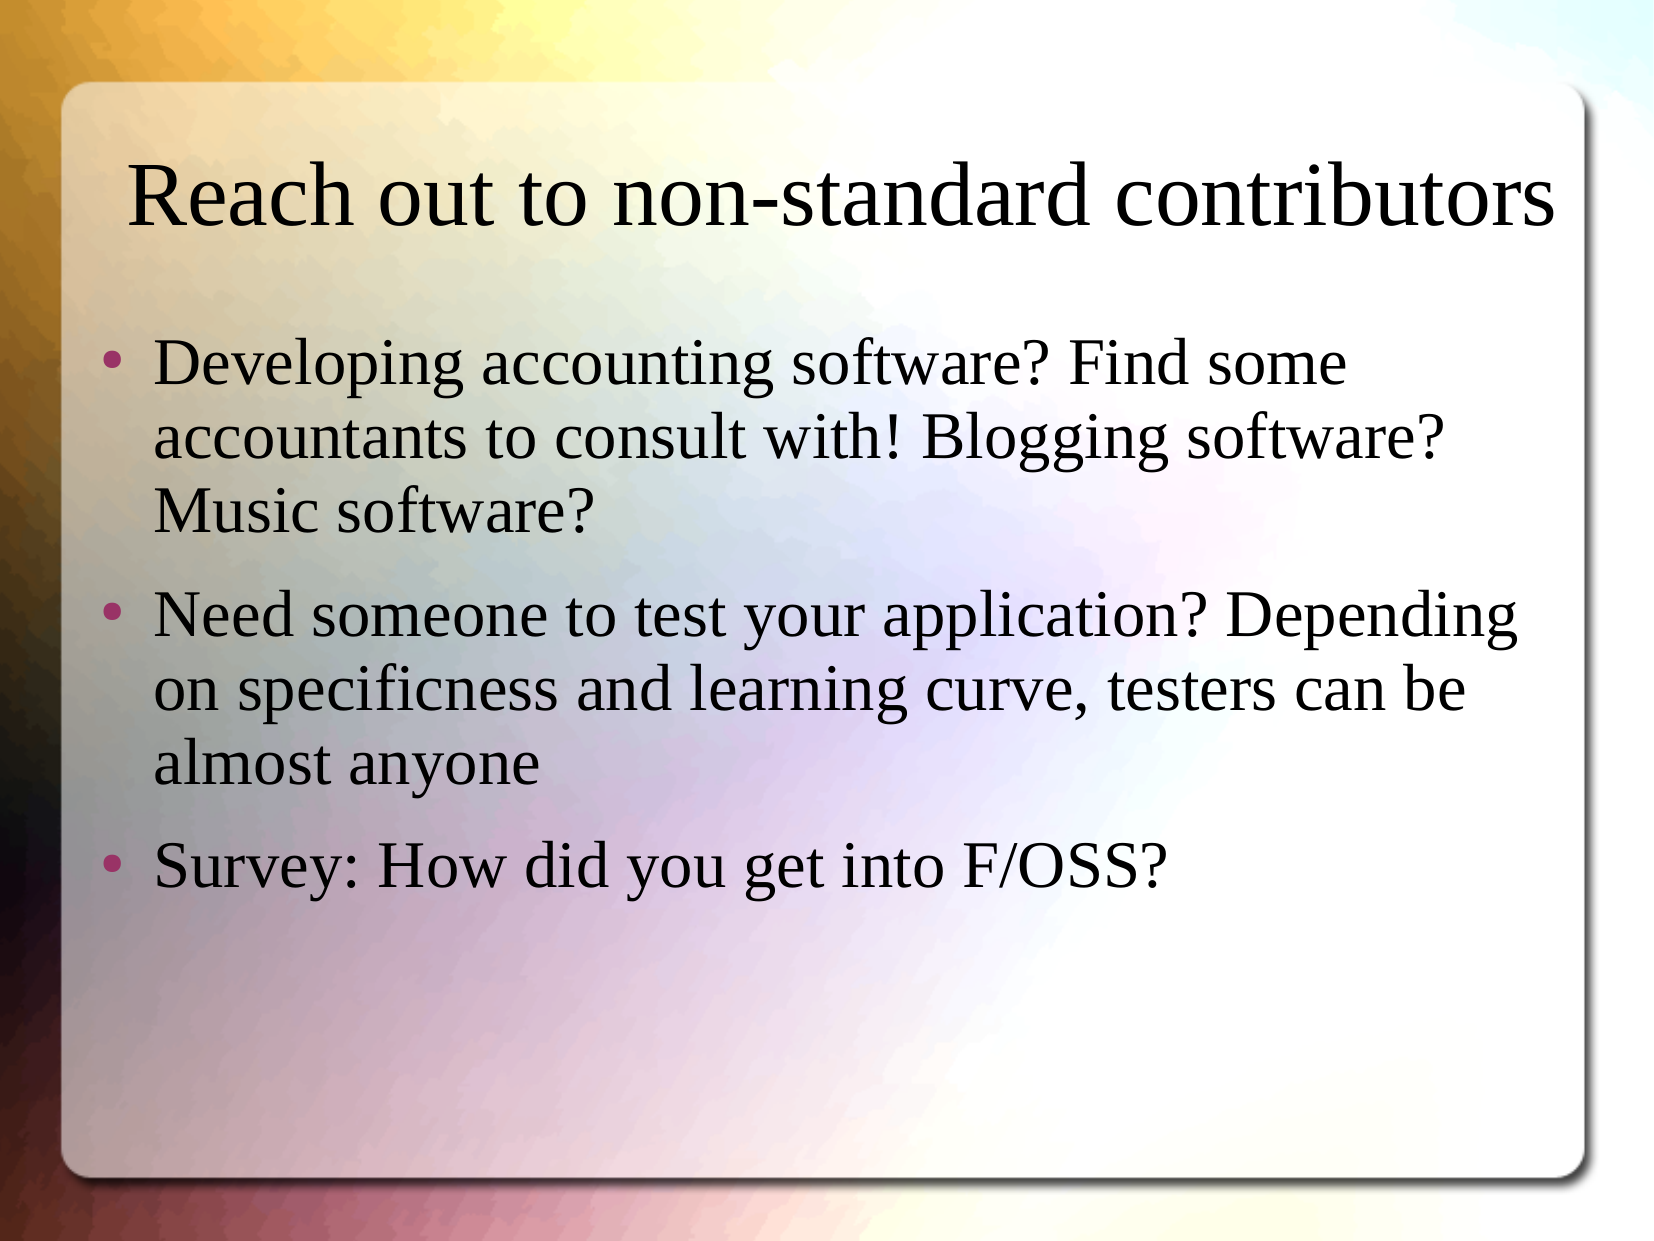

# Reach out to non-standard contributors
Developing accounting software? Find some accountants to consult with! Blogging software? Music software?
Need someone to test your application? Depending on specificness and learning curve, testers can be almost anyone
Survey: How did you get into F/OSS?